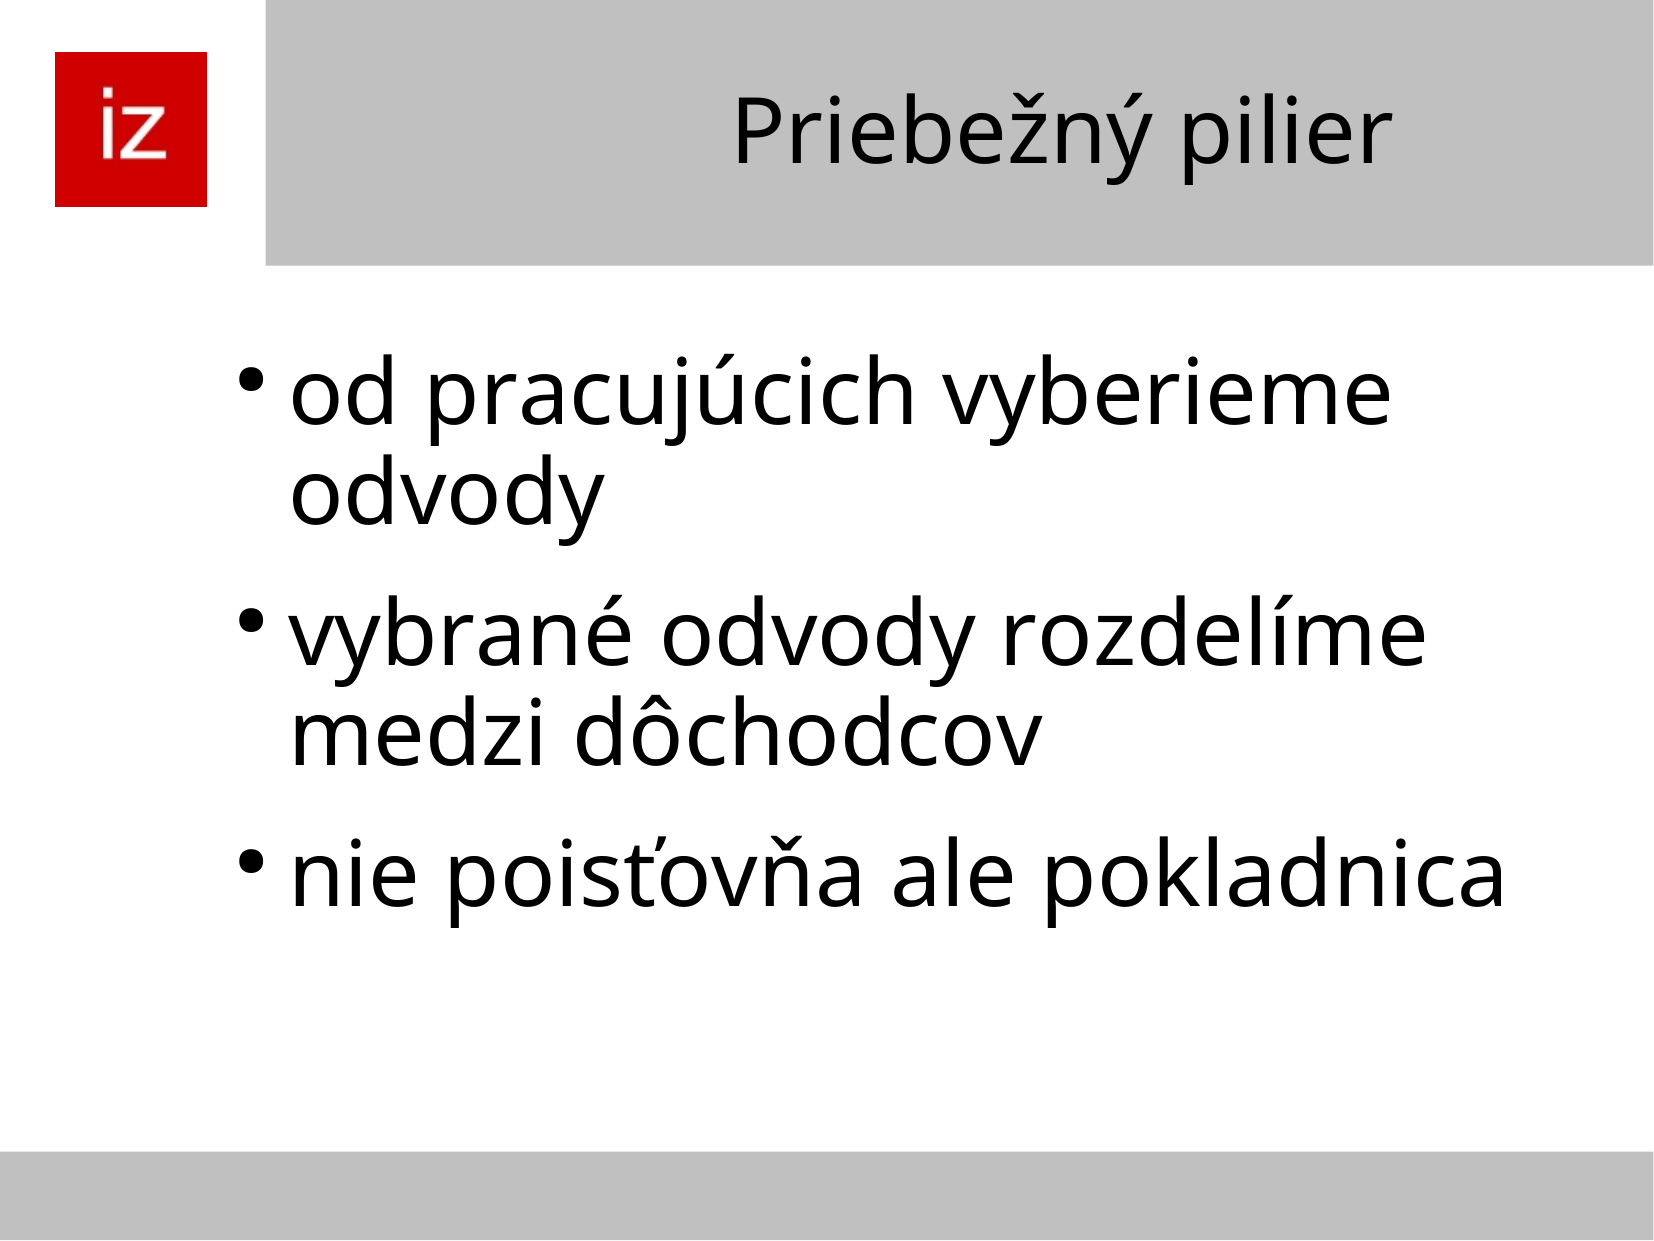

# Priebežný pilier
od pracujúcich vyberieme odvody
vybrané odvody rozdelíme medzi dôchodcov
nie poisťovňa ale pokladnica